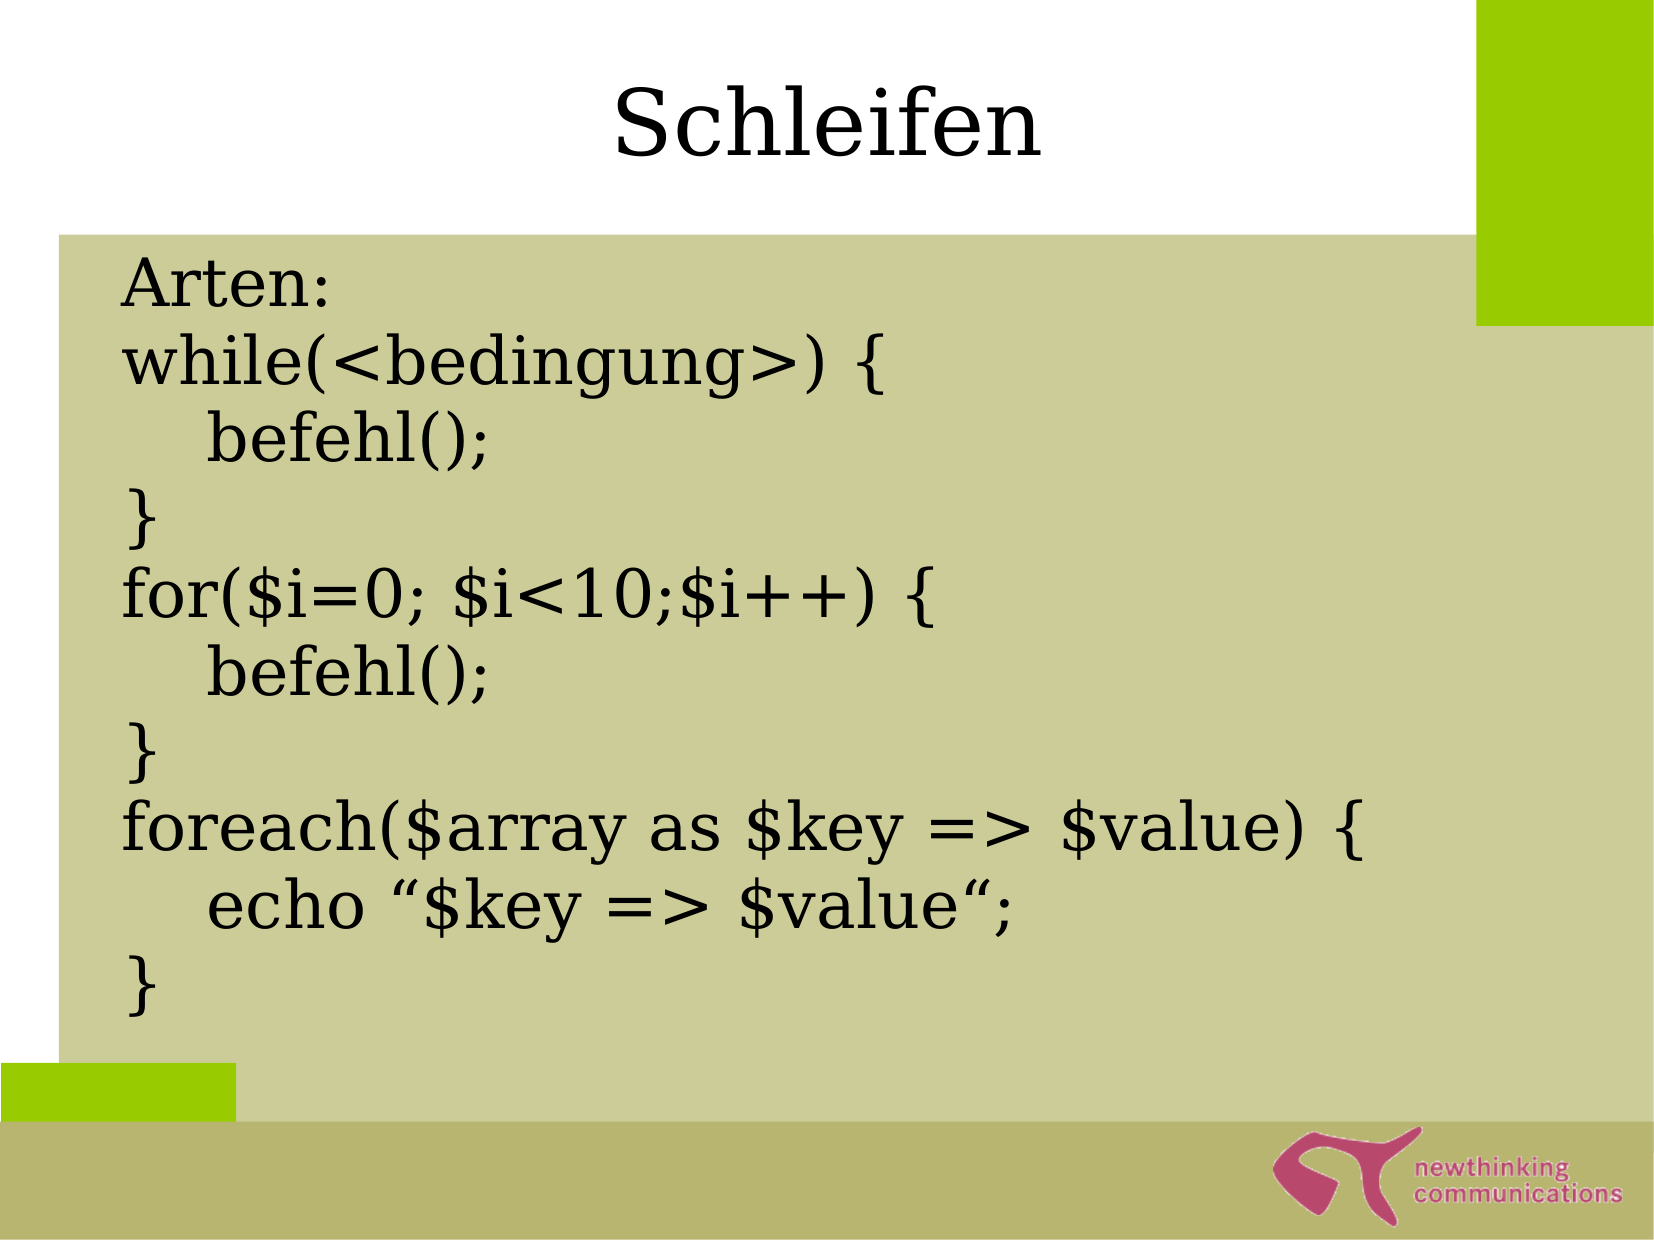

# Schleifen
Arten:
while(<bedingung>) {
 befehl();
}
for($i=0; $i<10;$i++) {
 befehl();
}
foreach($array as $key => $value) {
 echo “$key => $value“;
}